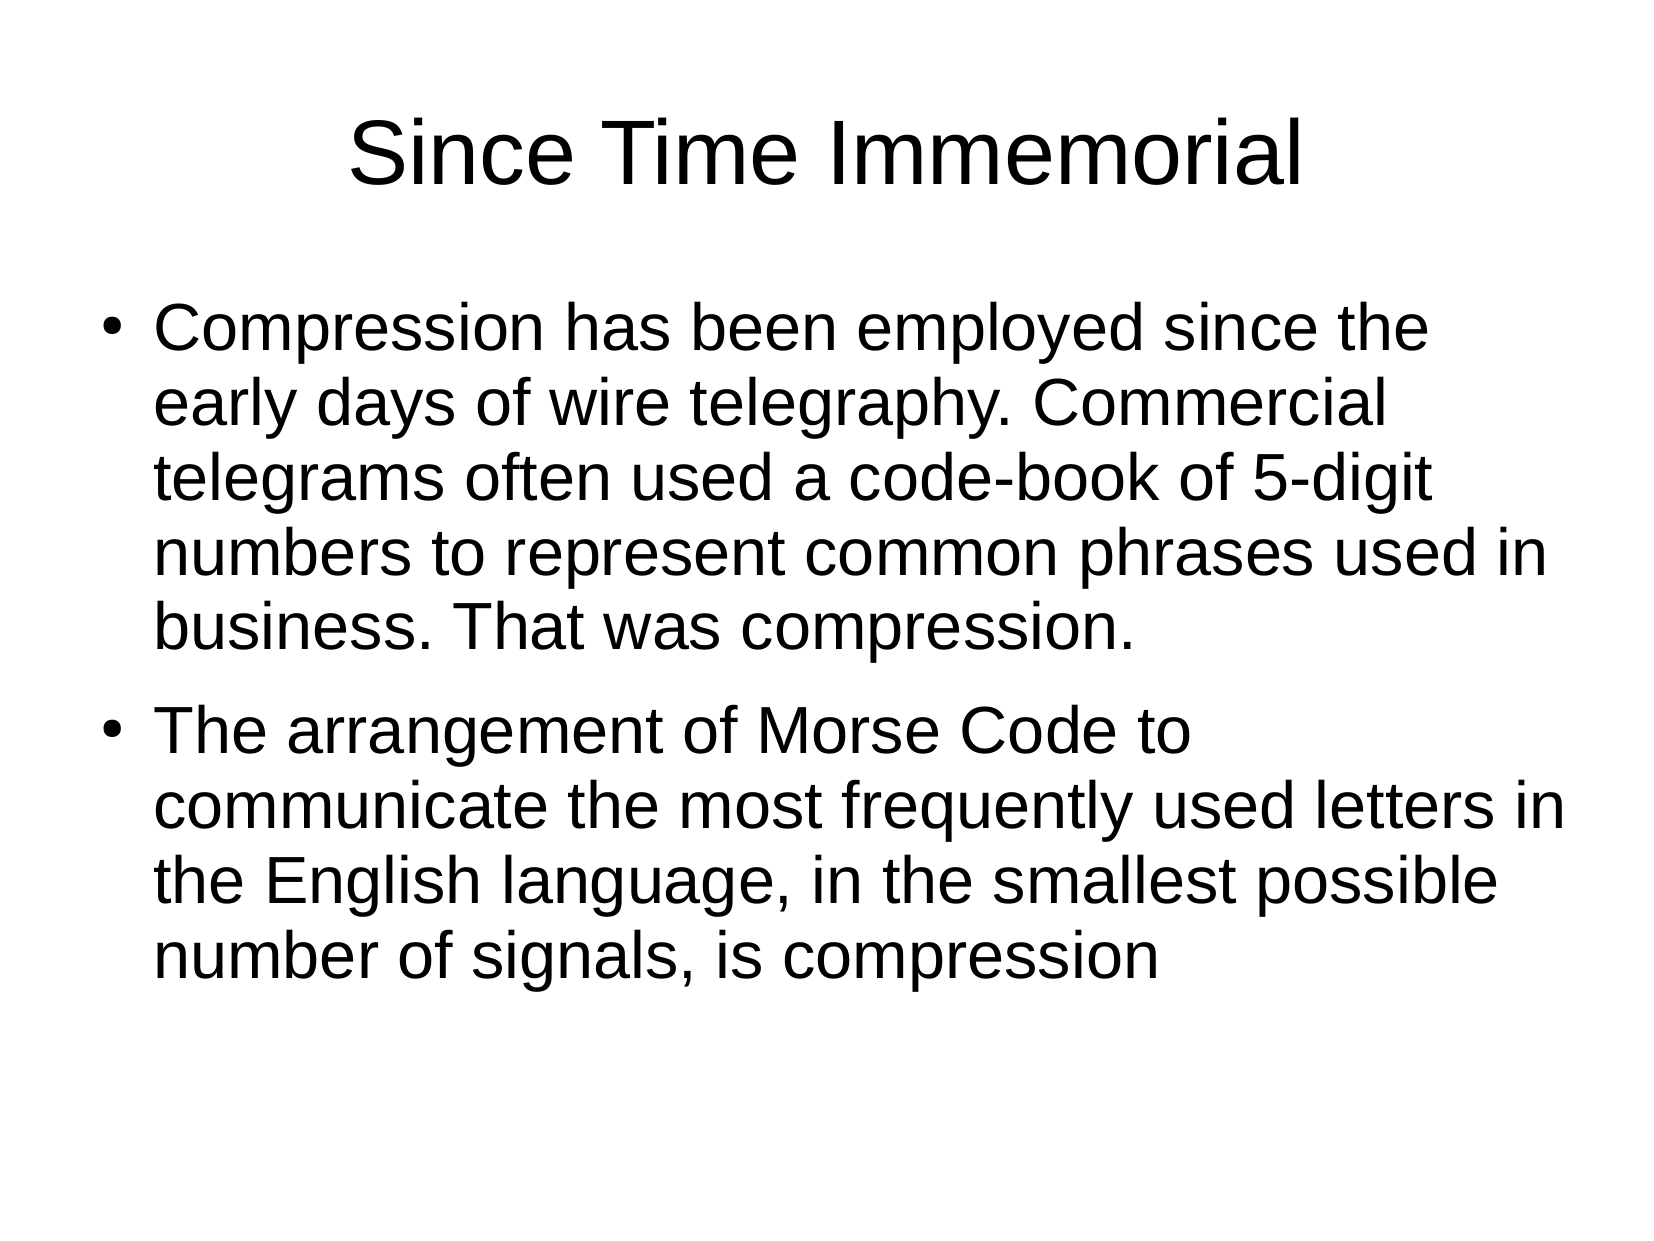

# Since Time Immemorial
Compression has been employed since the early days of wire telegraphy. Commercial telegrams often used a code-book of 5-digit numbers to represent common phrases used in business. That was compression.
The arrangement of Morse Code to communicate the most frequently used letters in the English language, in the smallest possible number of signals, is compression